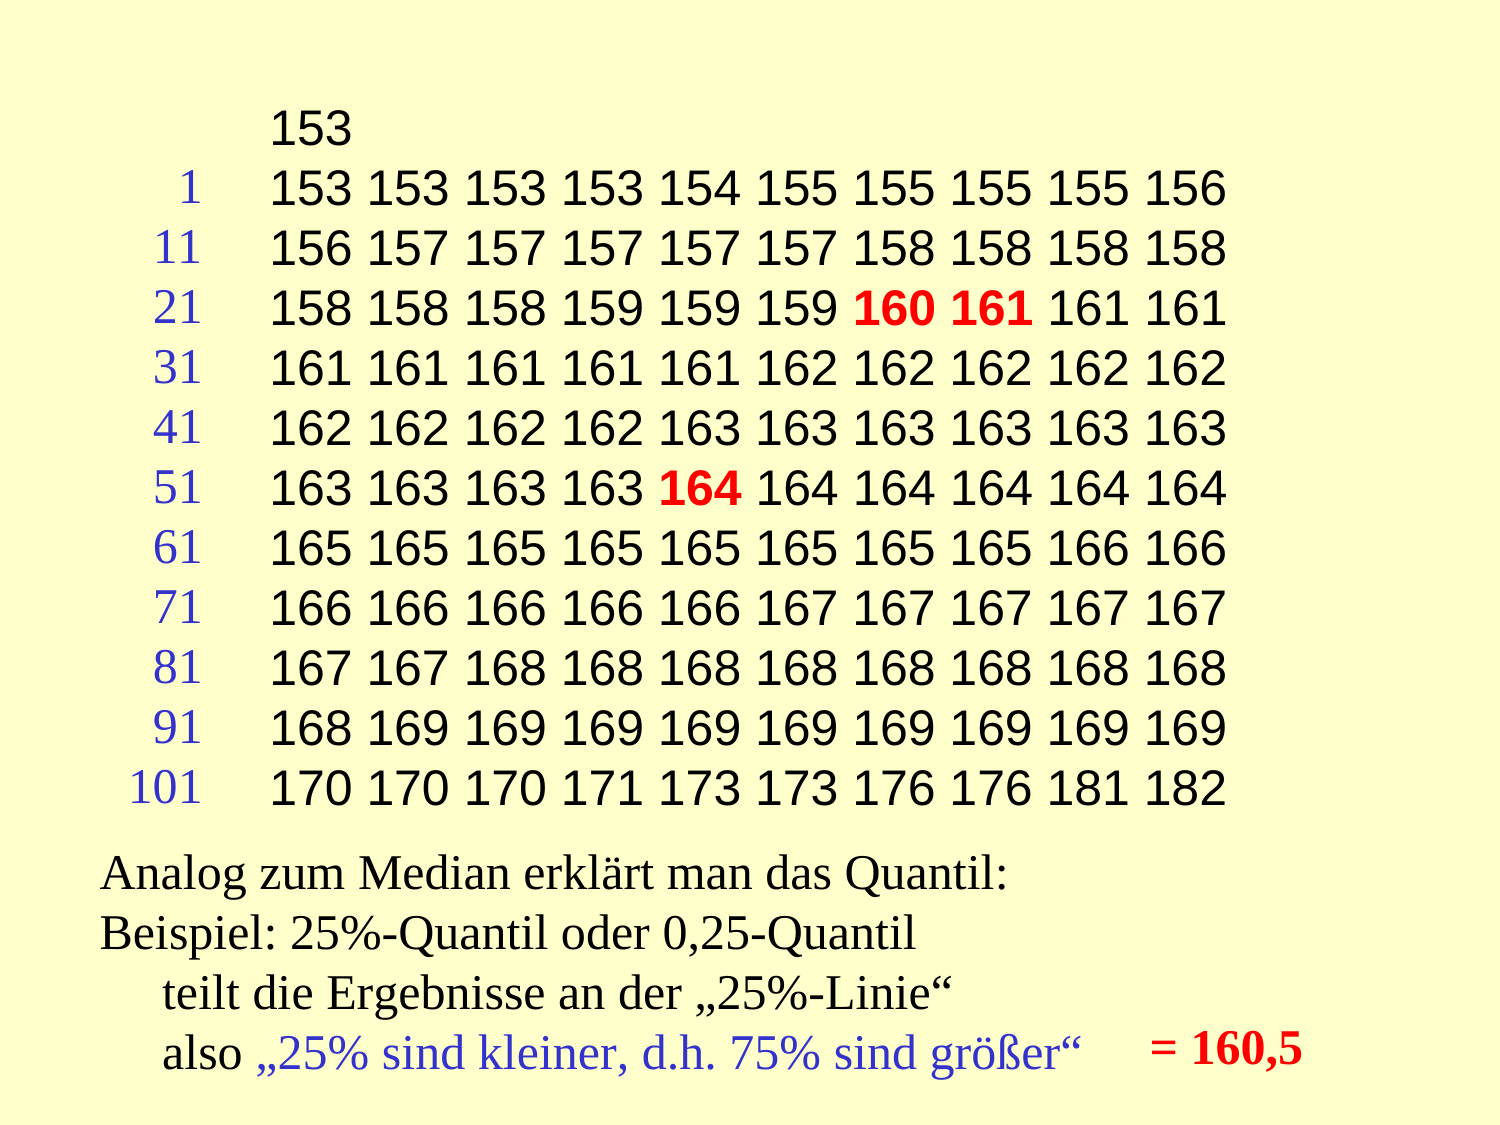

153
153 153 153 153 154 155 155 155 155 156
156 157 157 157 157 157 158 158 158 158
158 158 158 159 159 159 160 161 161 161
161 161 161 161 161 162 162 162 162 162
162 162 162 162 163 163 163 163 163 163
163 163 163 163 164 164 164 164 164 164
165 165 165 165 165 165 165 165 166 166
166 166 166 166 166 167 167 167 167 167
167 167 168 168 168 168 168 168 168 168
168 169 169 169 169 169 169 169 169 169
170 170 170 171 173 173 176 176 181 182
1
11
21
31
41
51
61
71
81
91
101
Analog zum Median erklärt man das Quantil:
Beispiel: 25%-Quantil oder 0,25-Quantil
 teilt die Ergebnisse an der „25%-Linie“
 also „25% sind kleiner, d.h. 75% sind größer“
= 160,5